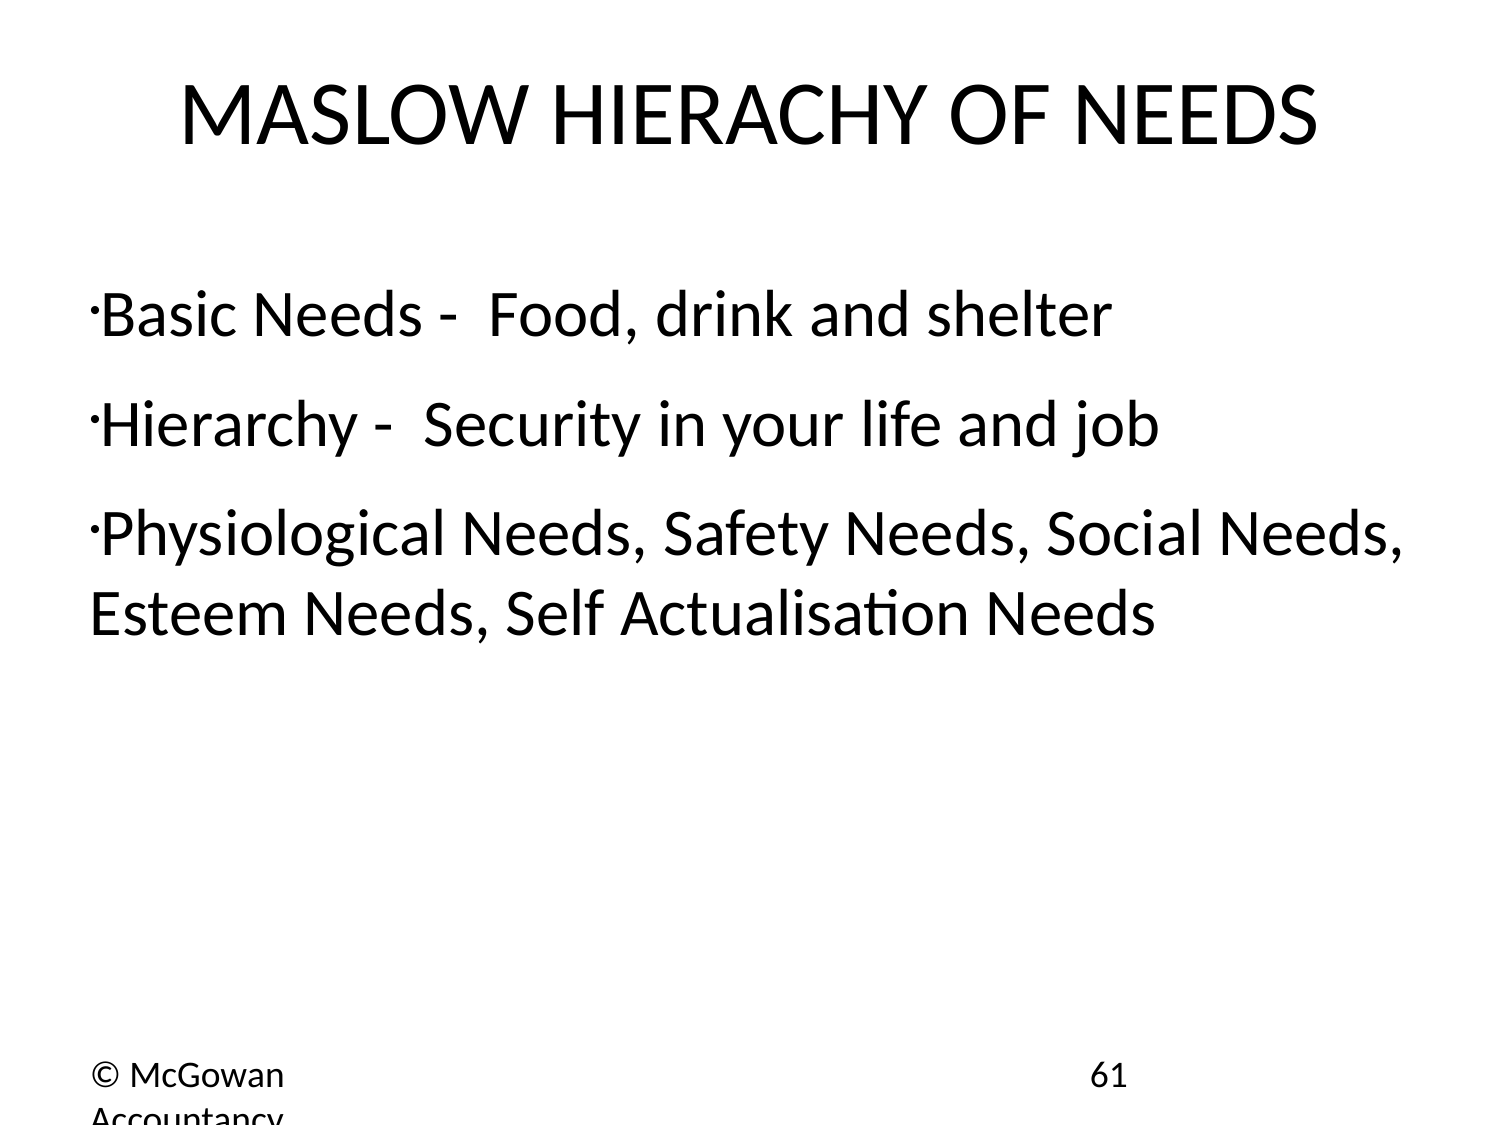

# MASLOW HIERACHY OF NEEDS
Basic Needs - Food, drink and shelter
Hierarchy - Security in your life and job
Physiological Needs, Safety Needs, Social Needs, Esteem Needs, Self Actualisation Needs
© McGowan Accountancy Services
61